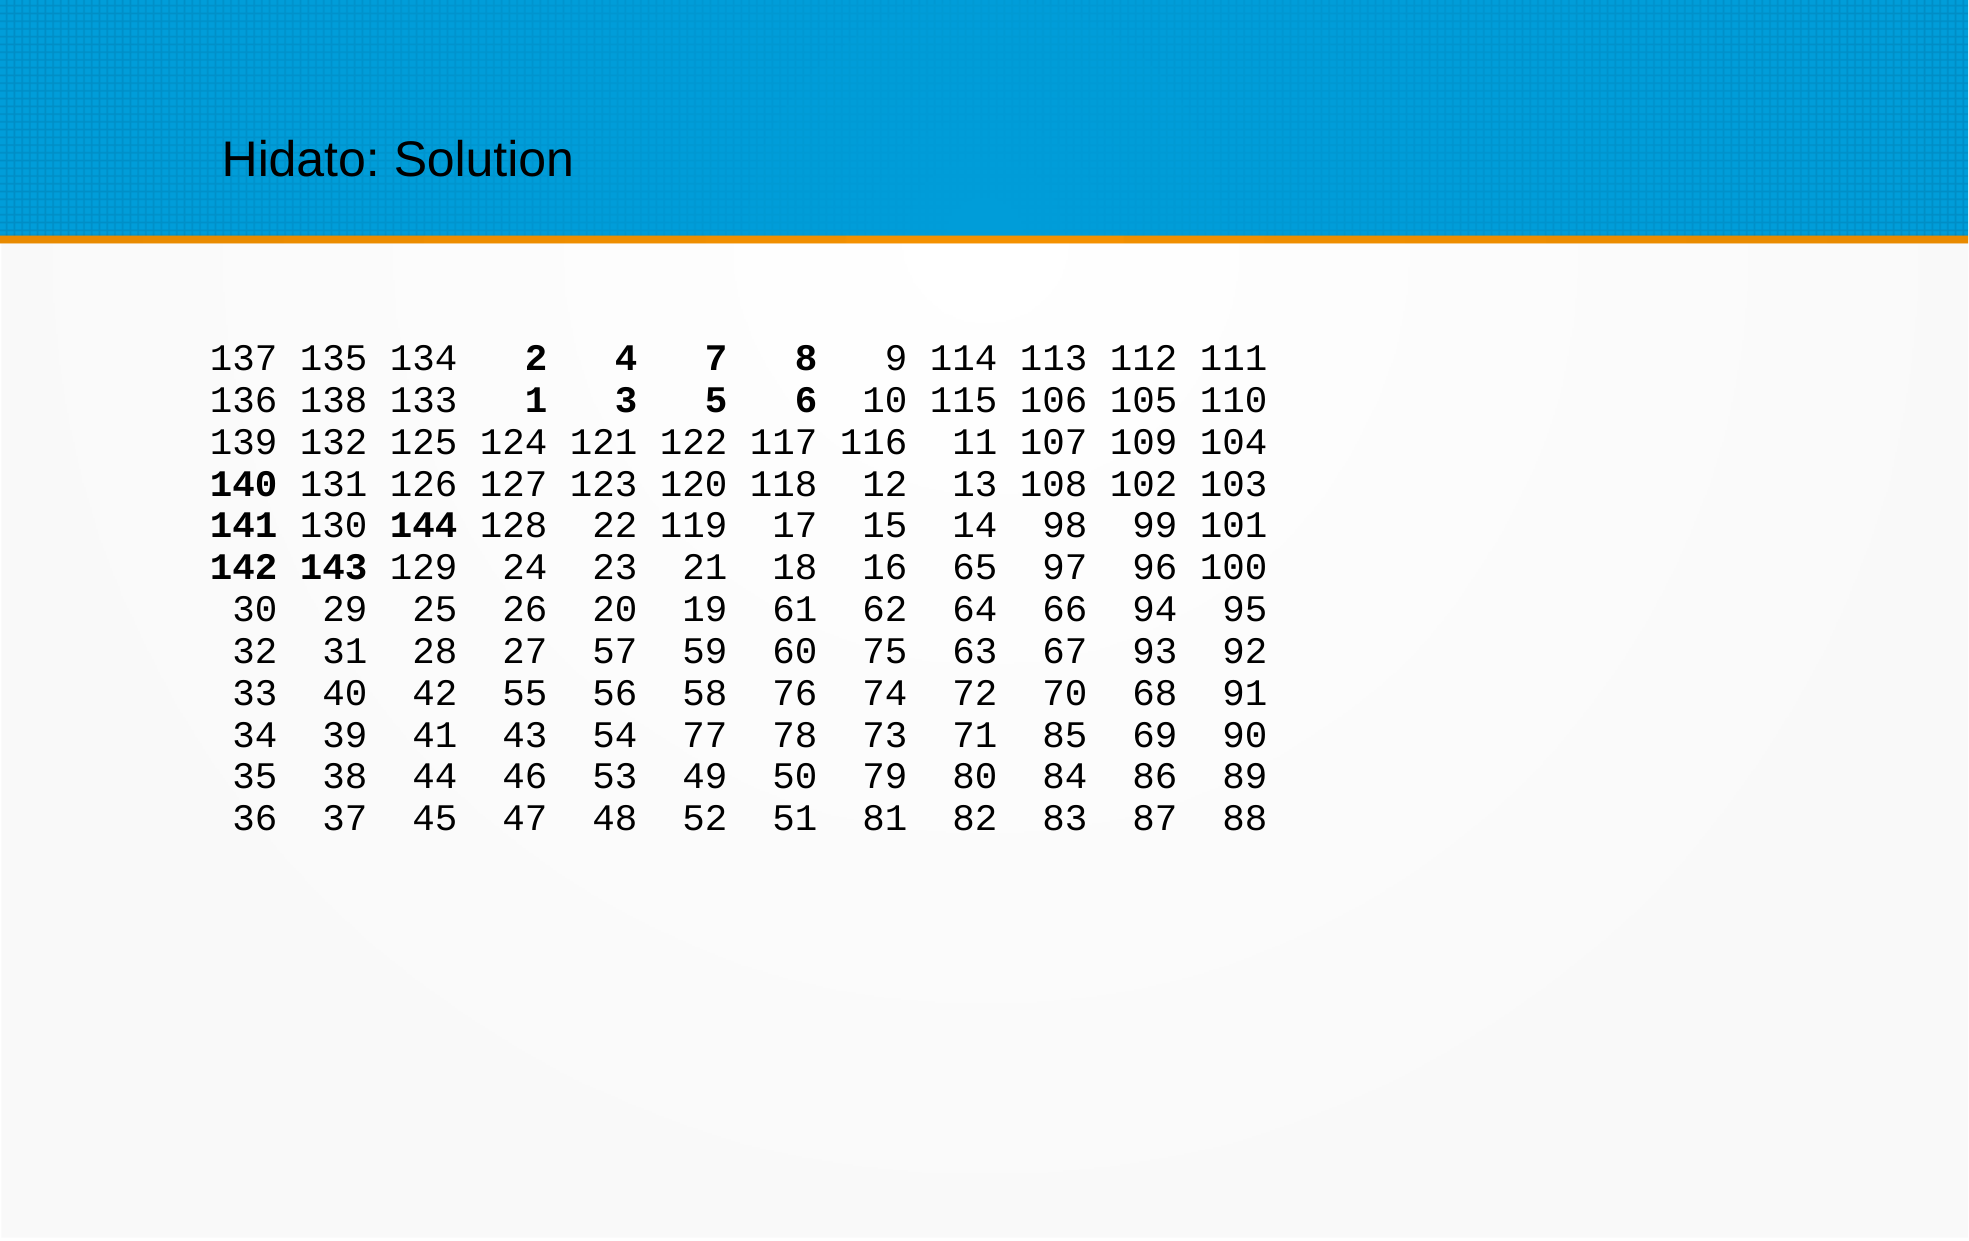

Hidato: Solution
137 135 134 2 4 7 8 9 114 113 112 111
136 138 133 1 3 5 6 10 115 106 105 110
139 132 125 124 121 122 117 116 11 107 109 104
140 131 126 127 123 120 118 12 13 108 102 103
141 130 144 128 22 119 17 15 14 98 99 101
142 143 129 24 23 21 18 16 65 97 96 100
 30 29 25 26 20 19 61 62 64 66 94 95
 32 31 28 27 57 59 60 75 63 67 93 92
 33 40 42 55 56 58 76 74 72 70 68 91
 34 39 41 43 54 77 78 73 71 85 69 90
 35 38 44 46 53 49 50 79 80 84 86 89
 36 37 45 47 48 52 51 81 82 83 87 88